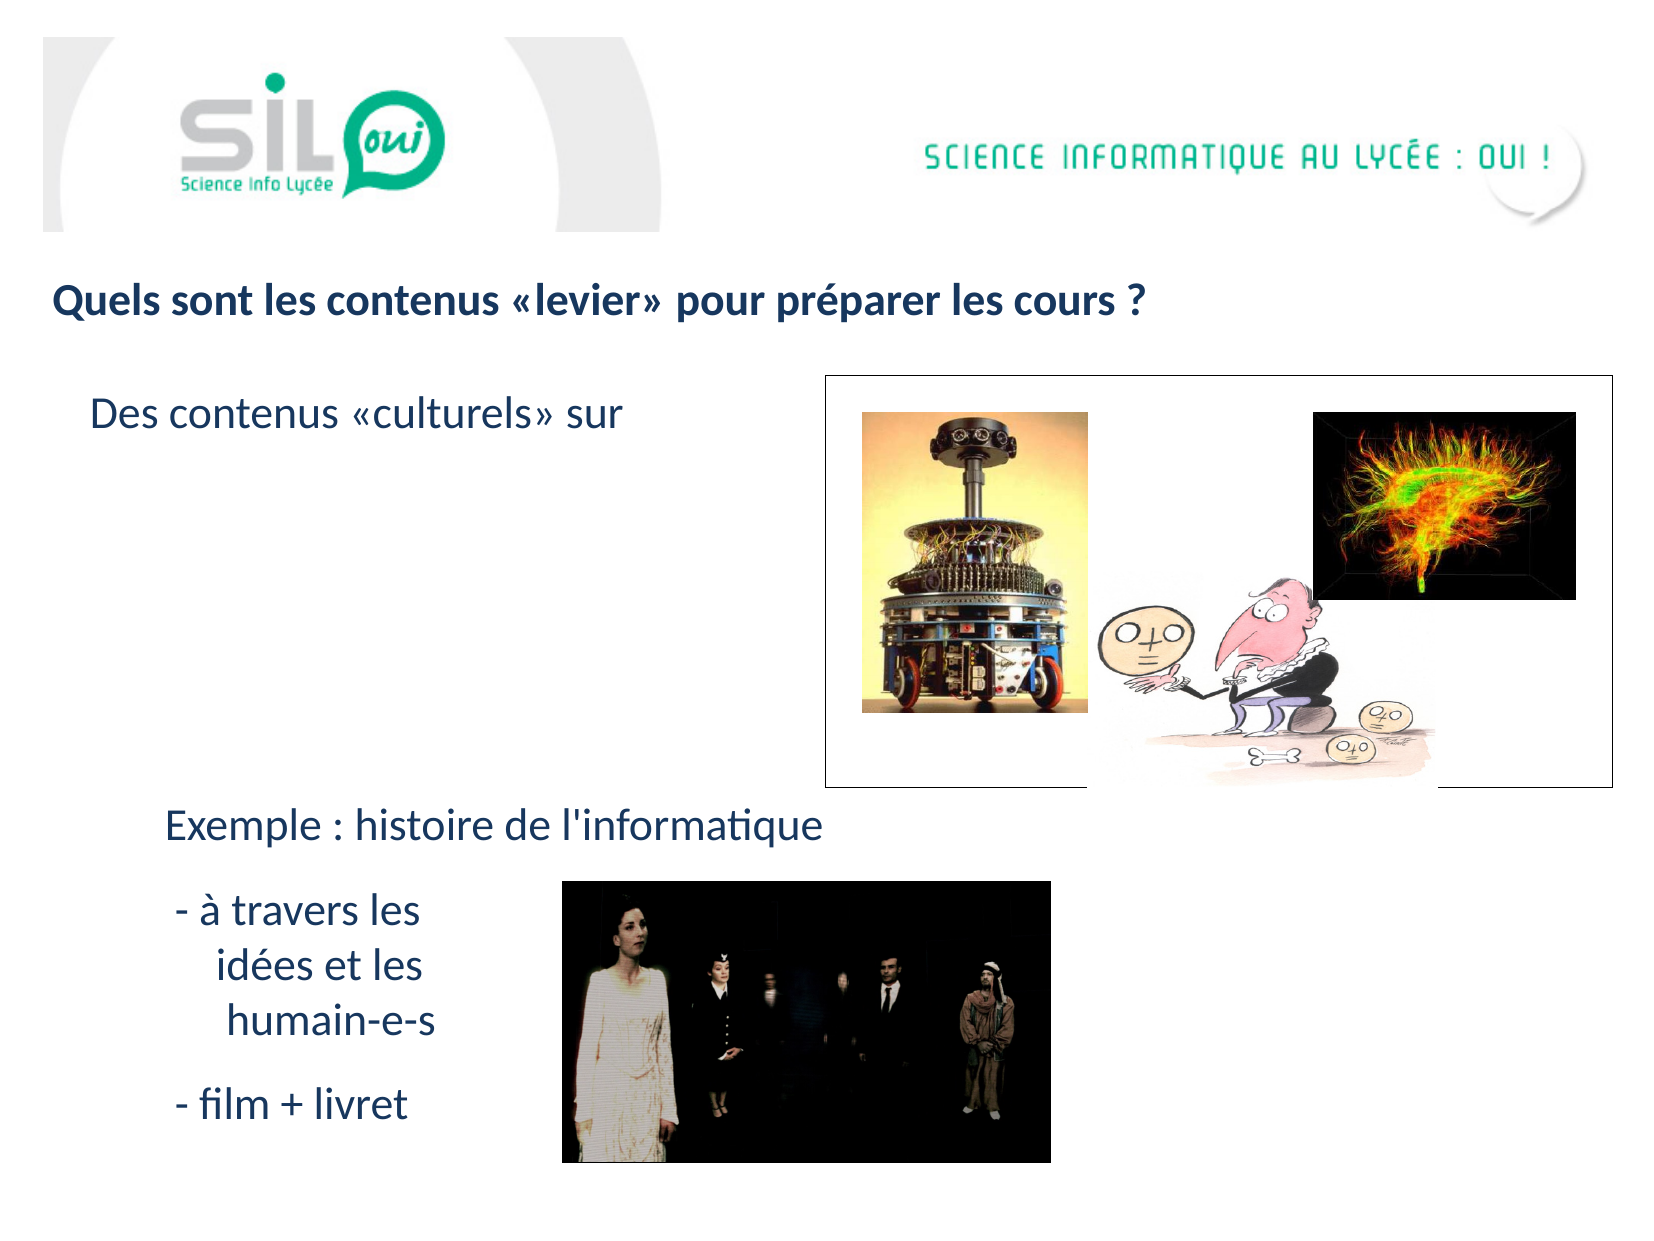

# Quels sont les contenus «levier» pour préparer les cours ?
Des contenus «culturels» sur
Exemple : histoire de l'informatique
 - à travers les
 idées et les
 humain-e-s
 - film + livret